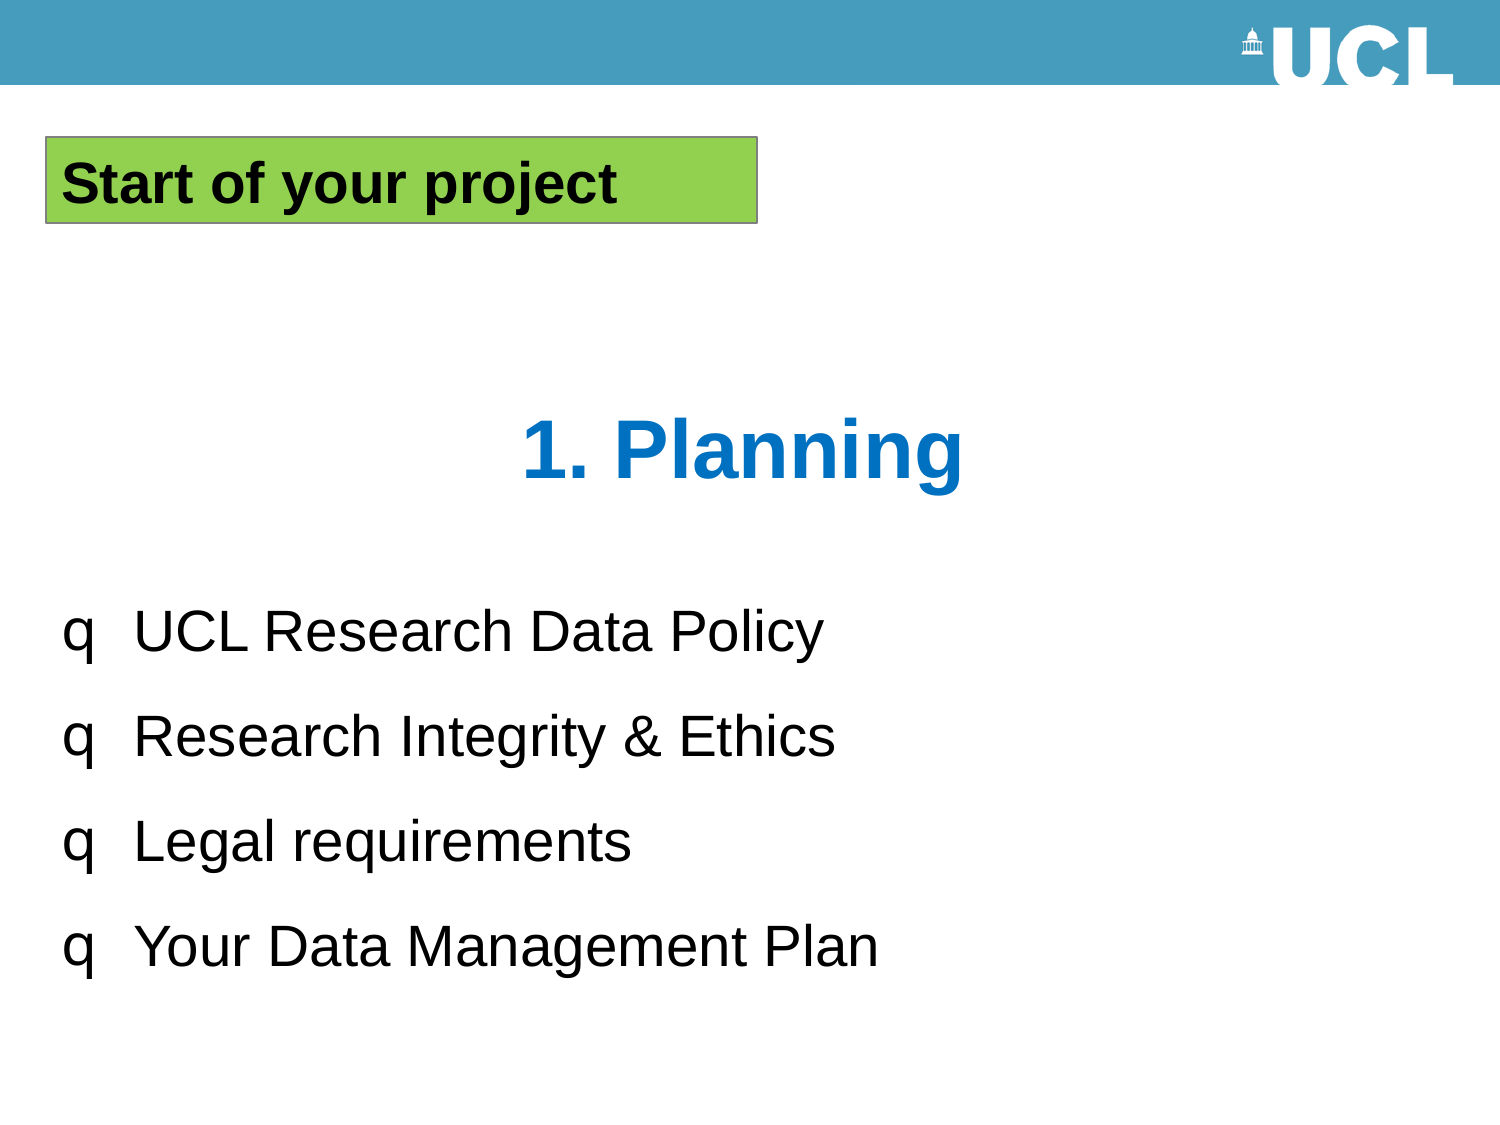

Start of your project
1. Planning
 UCL Research Data Policy
 Research Integrity & Ethics
 Legal requirements
 Your Data Management Plan